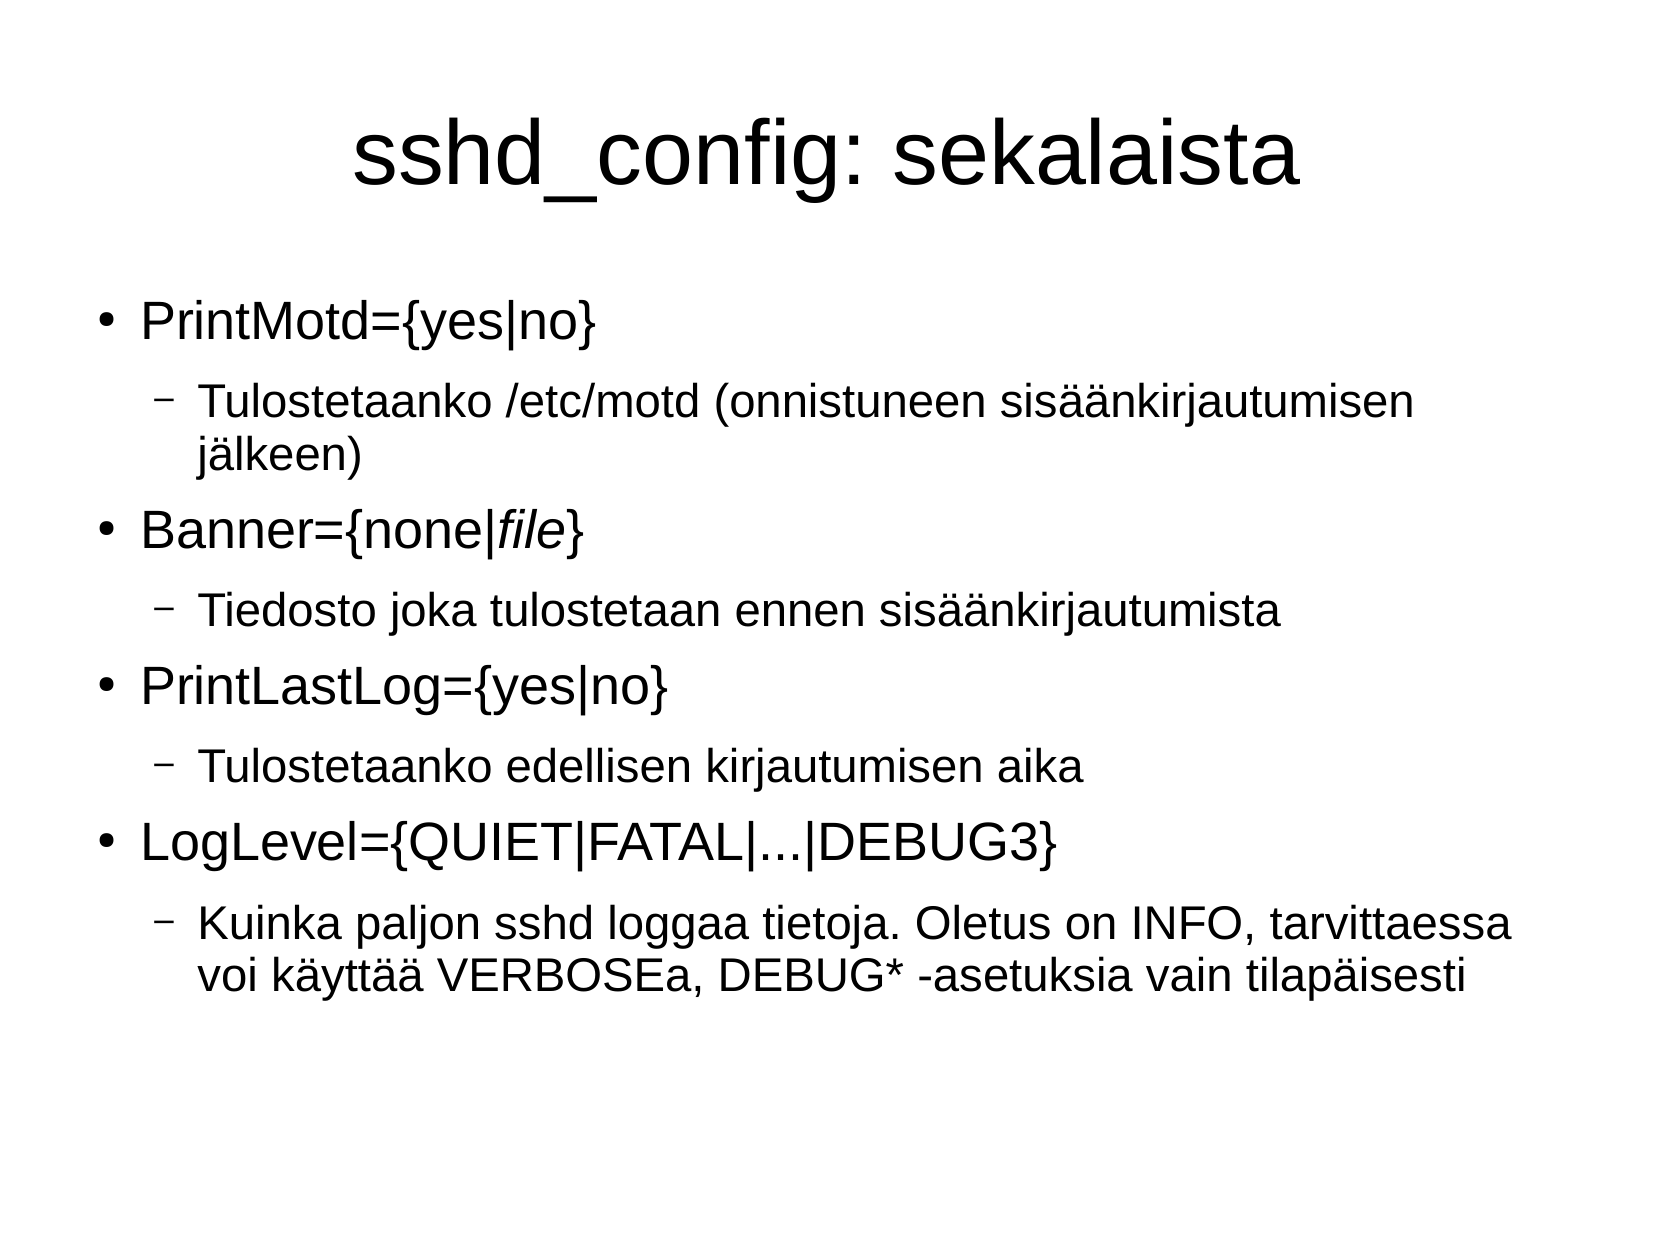

# sshd_config: sekalaista
PrintMotd={yes|no}
Tulostetaanko /etc/motd (onnistuneen sisäänkirjautumisen jälkeen)
Banner={none|file}
Tiedosto joka tulostetaan ennen sisäänkirjautumista
PrintLastLog={yes|no}
Tulostetaanko edellisen kirjautumisen aika
LogLevel={QUIET|FATAL|...|DEBUG3}
Kuinka paljon sshd loggaa tietoja. Oletus on INFO, tarvittaessa voi käyttää VERBOSEa, DEBUG* -asetuksia vain tilapäisesti